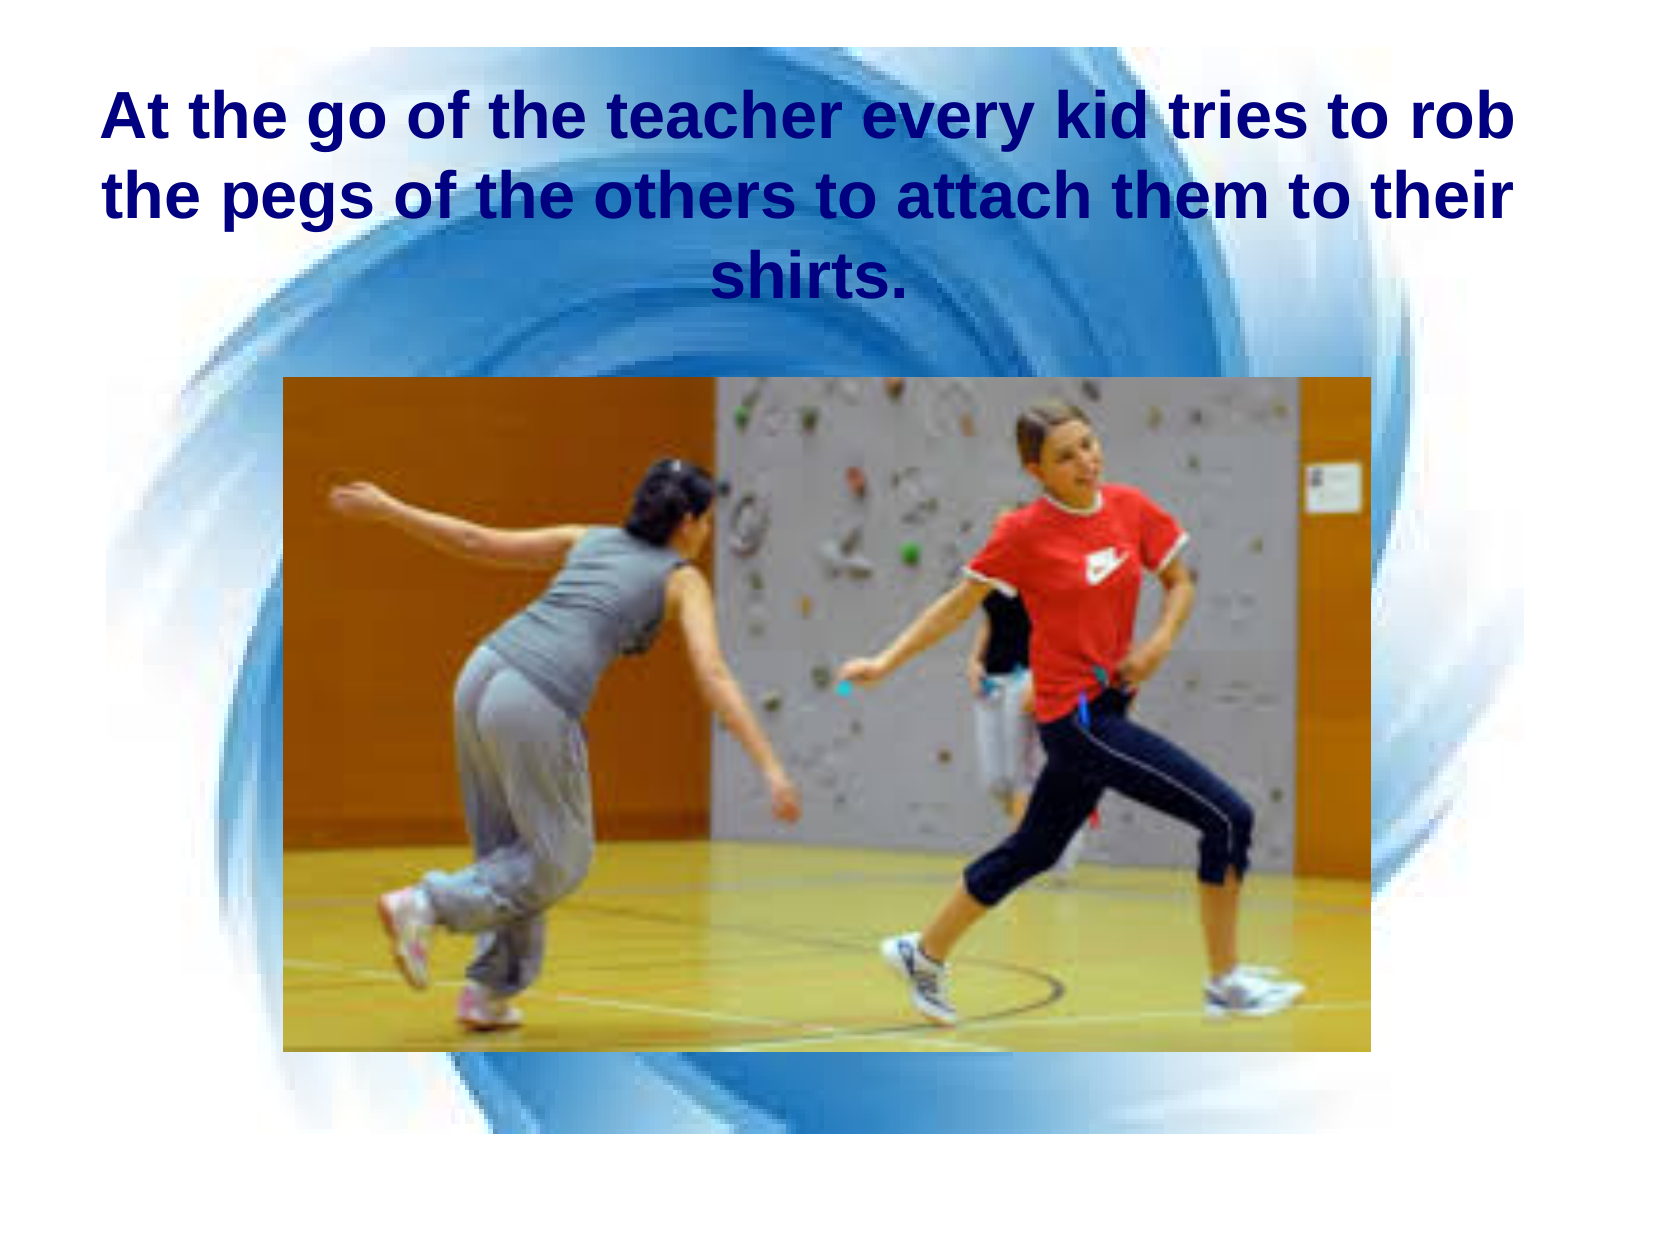

# At the go of the teacher every kid tries to rob the pegs of the others to attach them to their shirts.